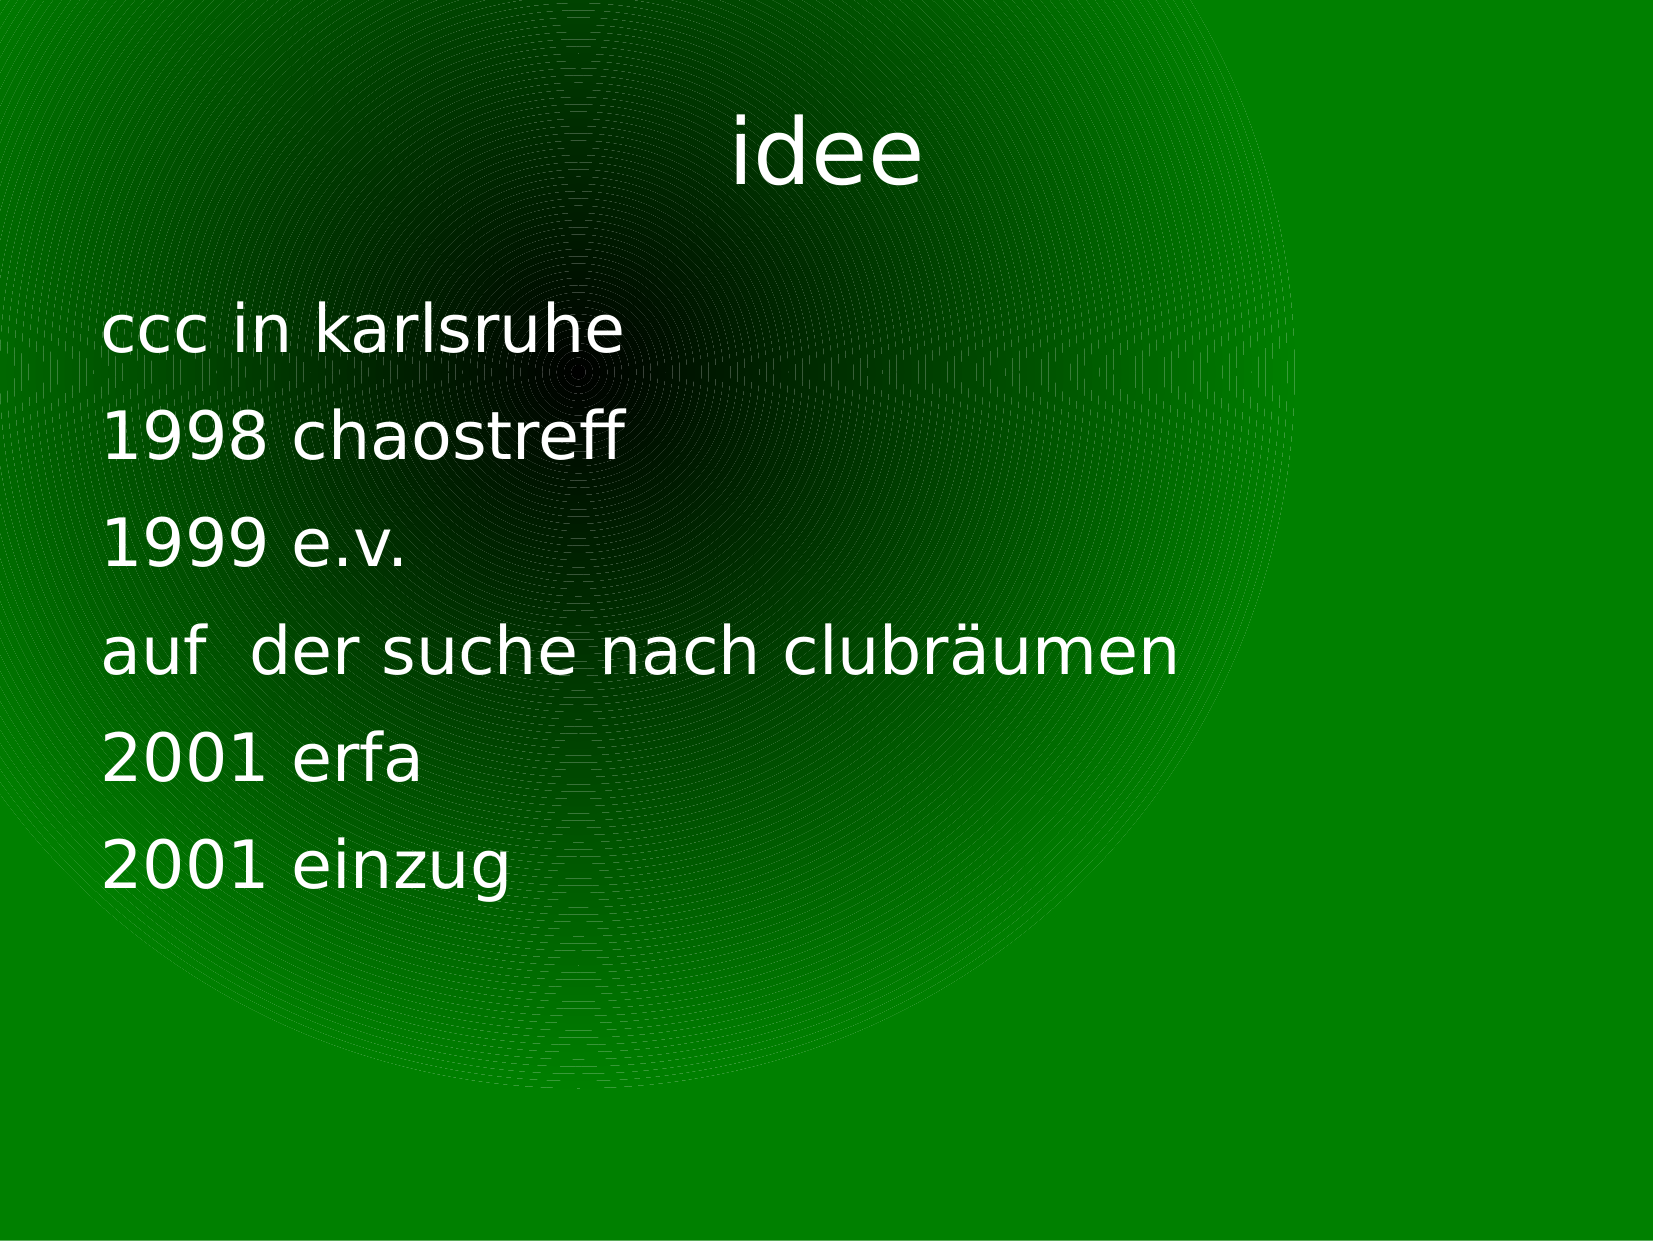

# idee
ccc in karlsruhe
1998 chaostreff
1999 e.v.
auf der suche nach clubräumen
2001 erfa
2001 einzug